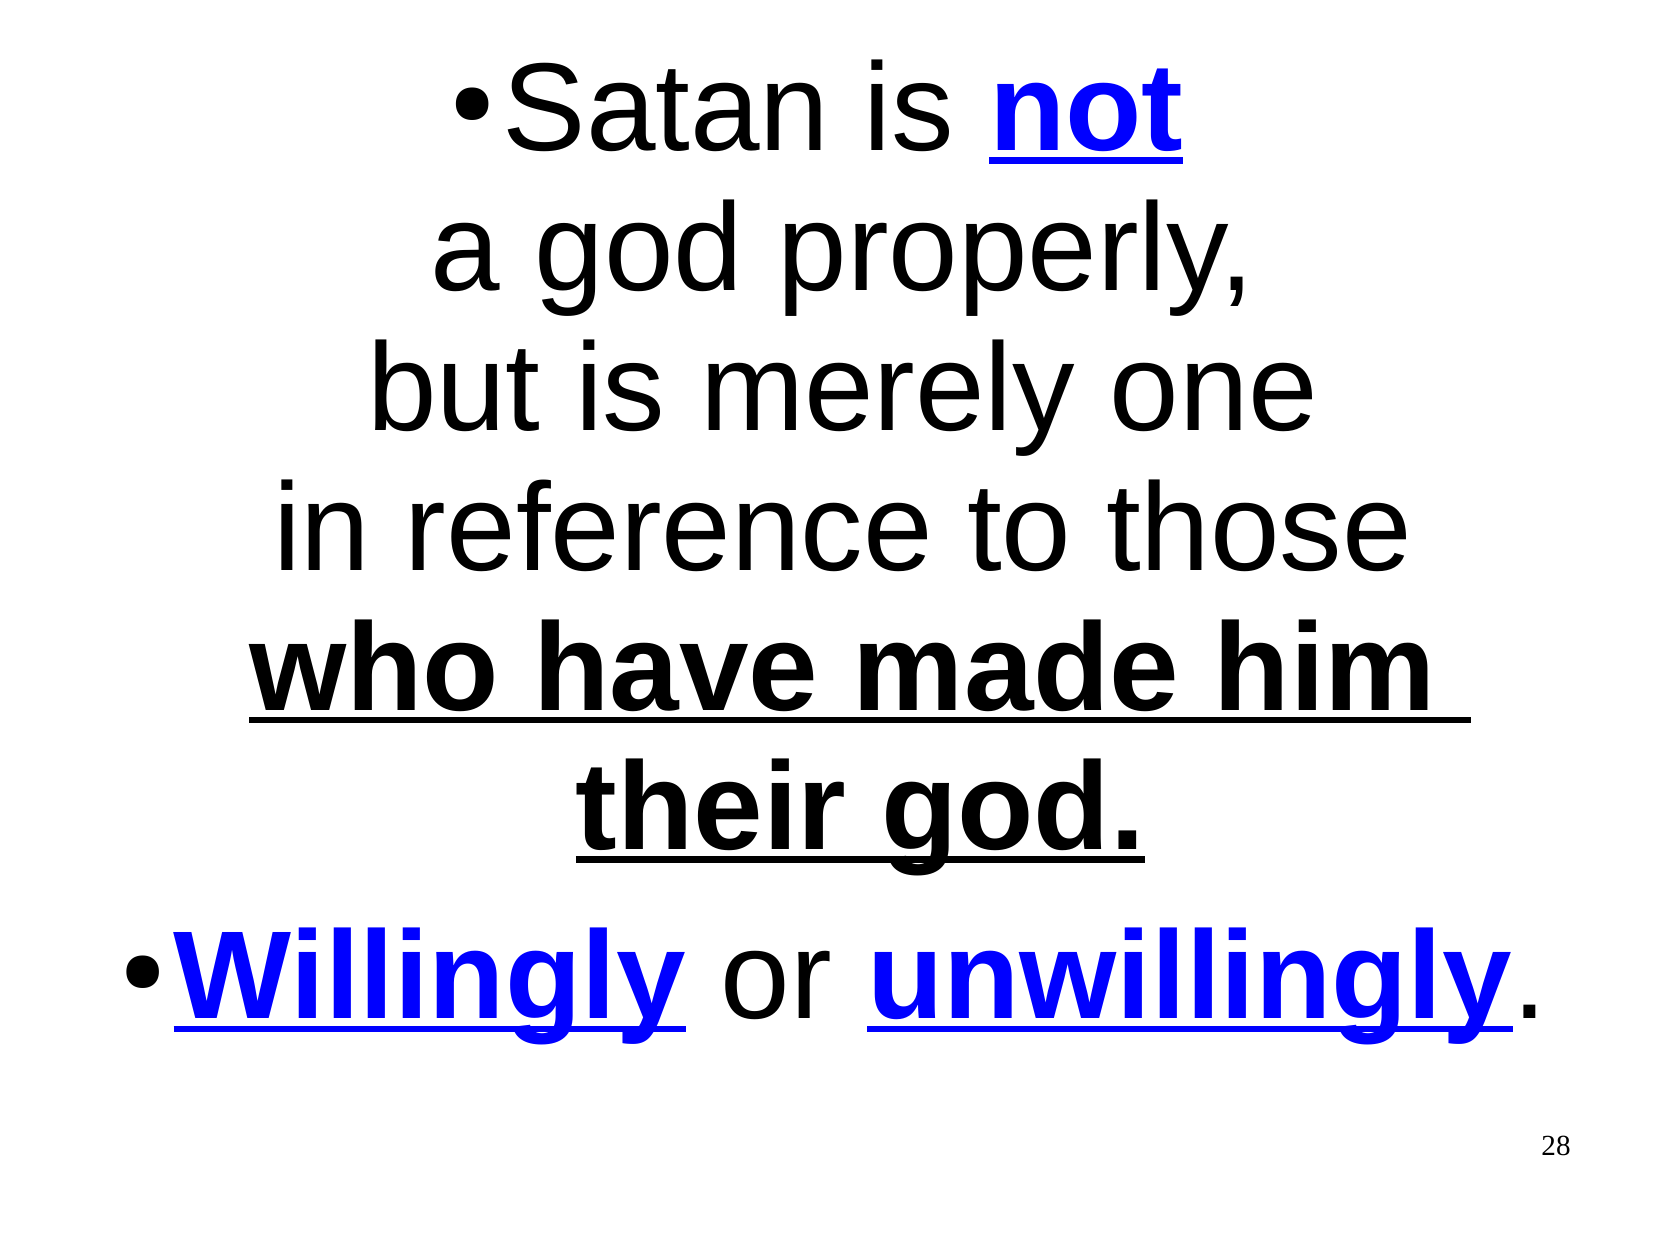

# Satan is not a god properly, but is merely one in reference to those who have made him their god.
Willingly or unwillingly.
28